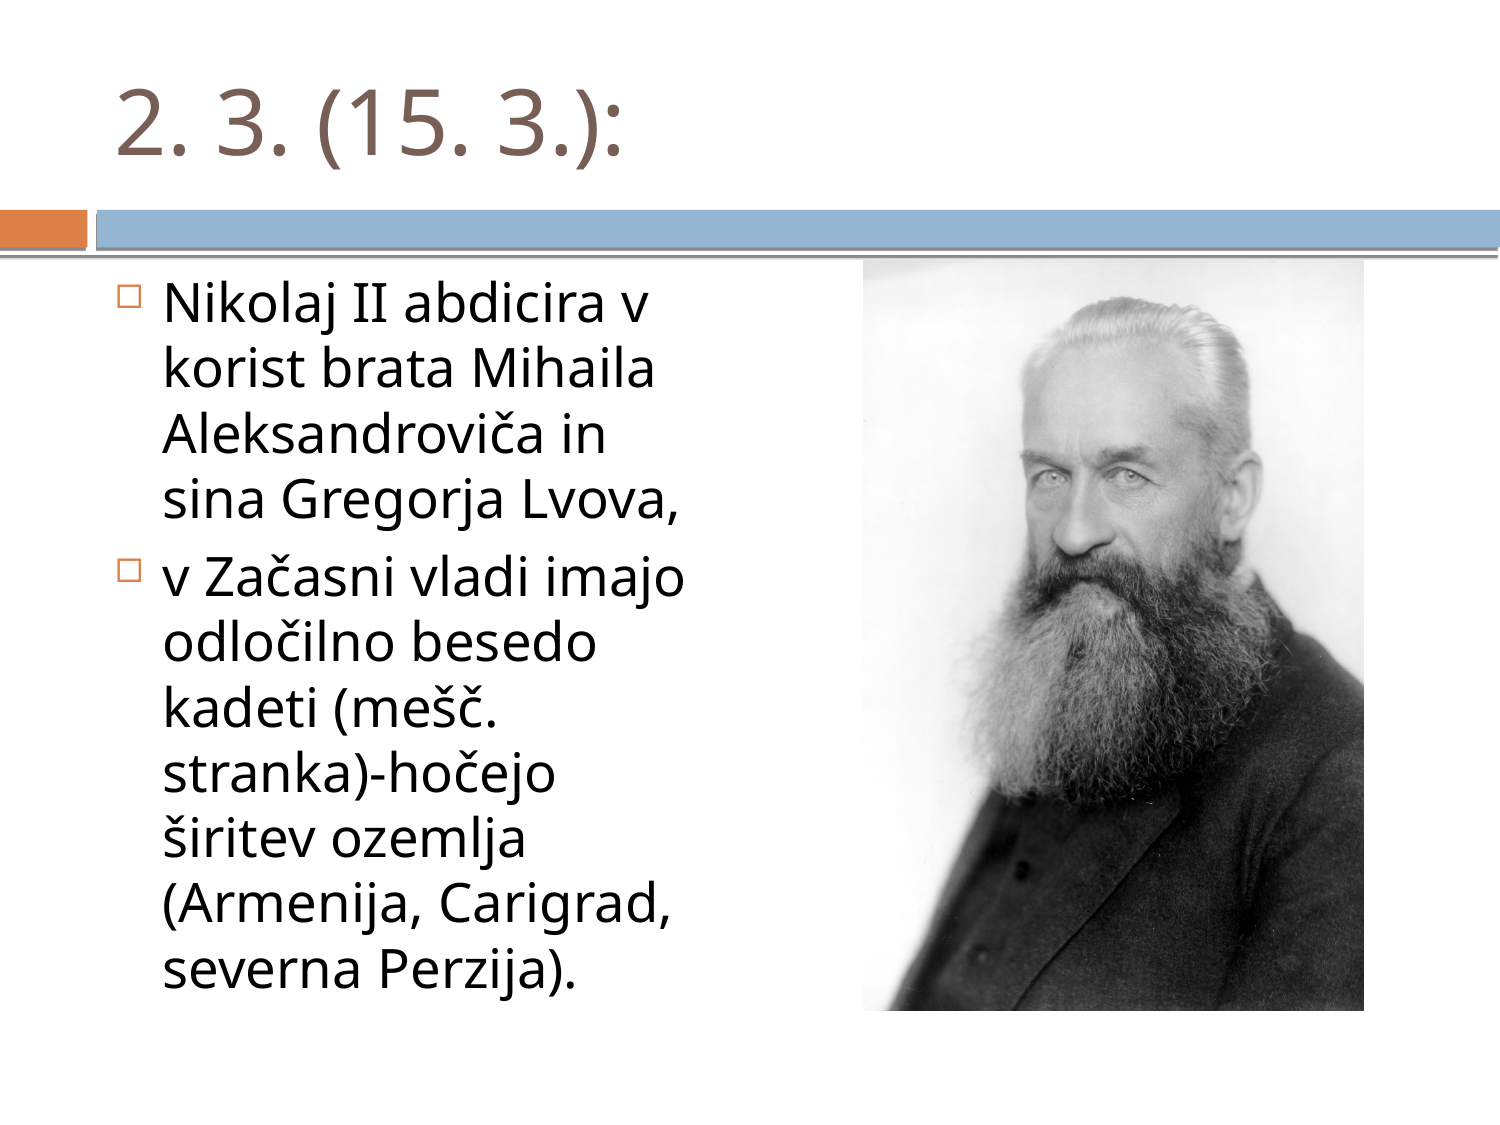

# 2. 3. (15. 3.):
Nikolaj II abdicira v korist brata Mihaila Aleksandroviča in sina Gregorja Lvova,
v Začasni vladi imajo odločilno besedo kadeti (mešč. stranka)-hočejo širitev ozemlja (Armenija, Carigrad, severna Perzija).